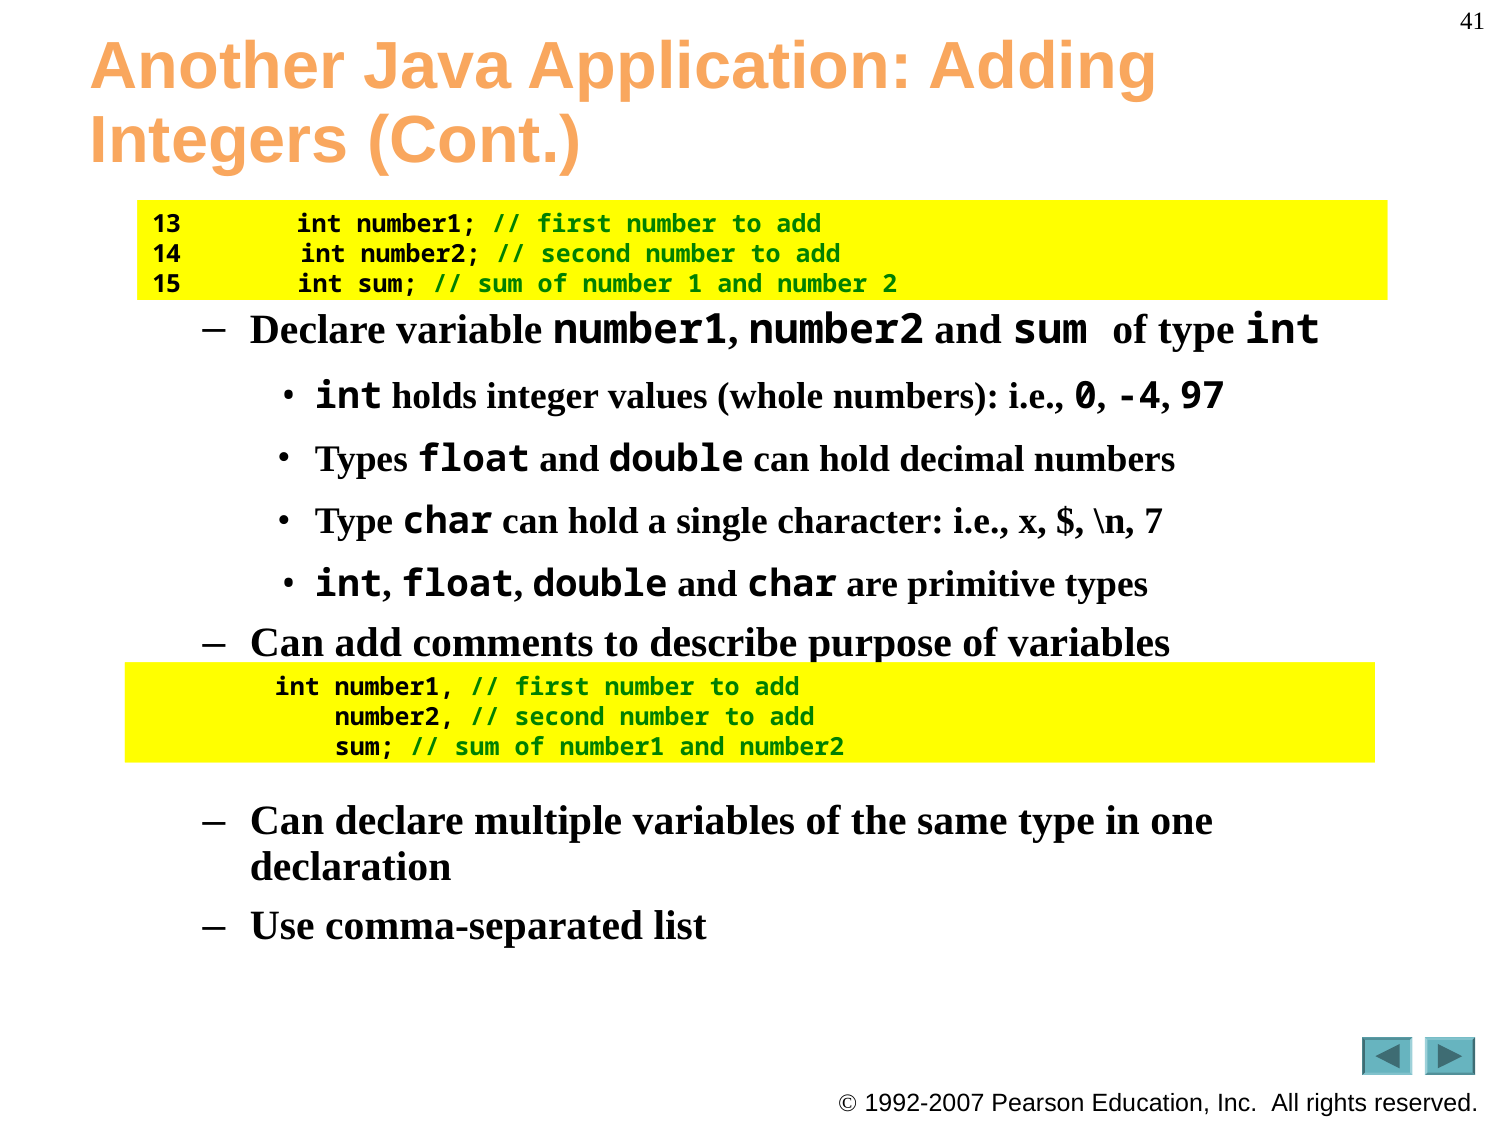

41
# Another Java Application: Adding Integers (Cont.)
13 int number1; // first number to add
14 int number2; // second number to add
15 int sum; // sum of number 1 and number 2
Declare variable number1, number2 and sum of type int
int holds integer values (whole numbers): i.e., 0, -4, 97
Types float and double can hold decimal numbers
Type char can hold a single character: i.e., x, $, \n, 7
int, float, double and char are primitive types
Can add comments to describe purpose of variables
Can declare multiple variables of the same type in one declaration
Use comma-separated list
 int number1, // first number to add
 number2, // second number to add
 sum; // sum of number1 and number2